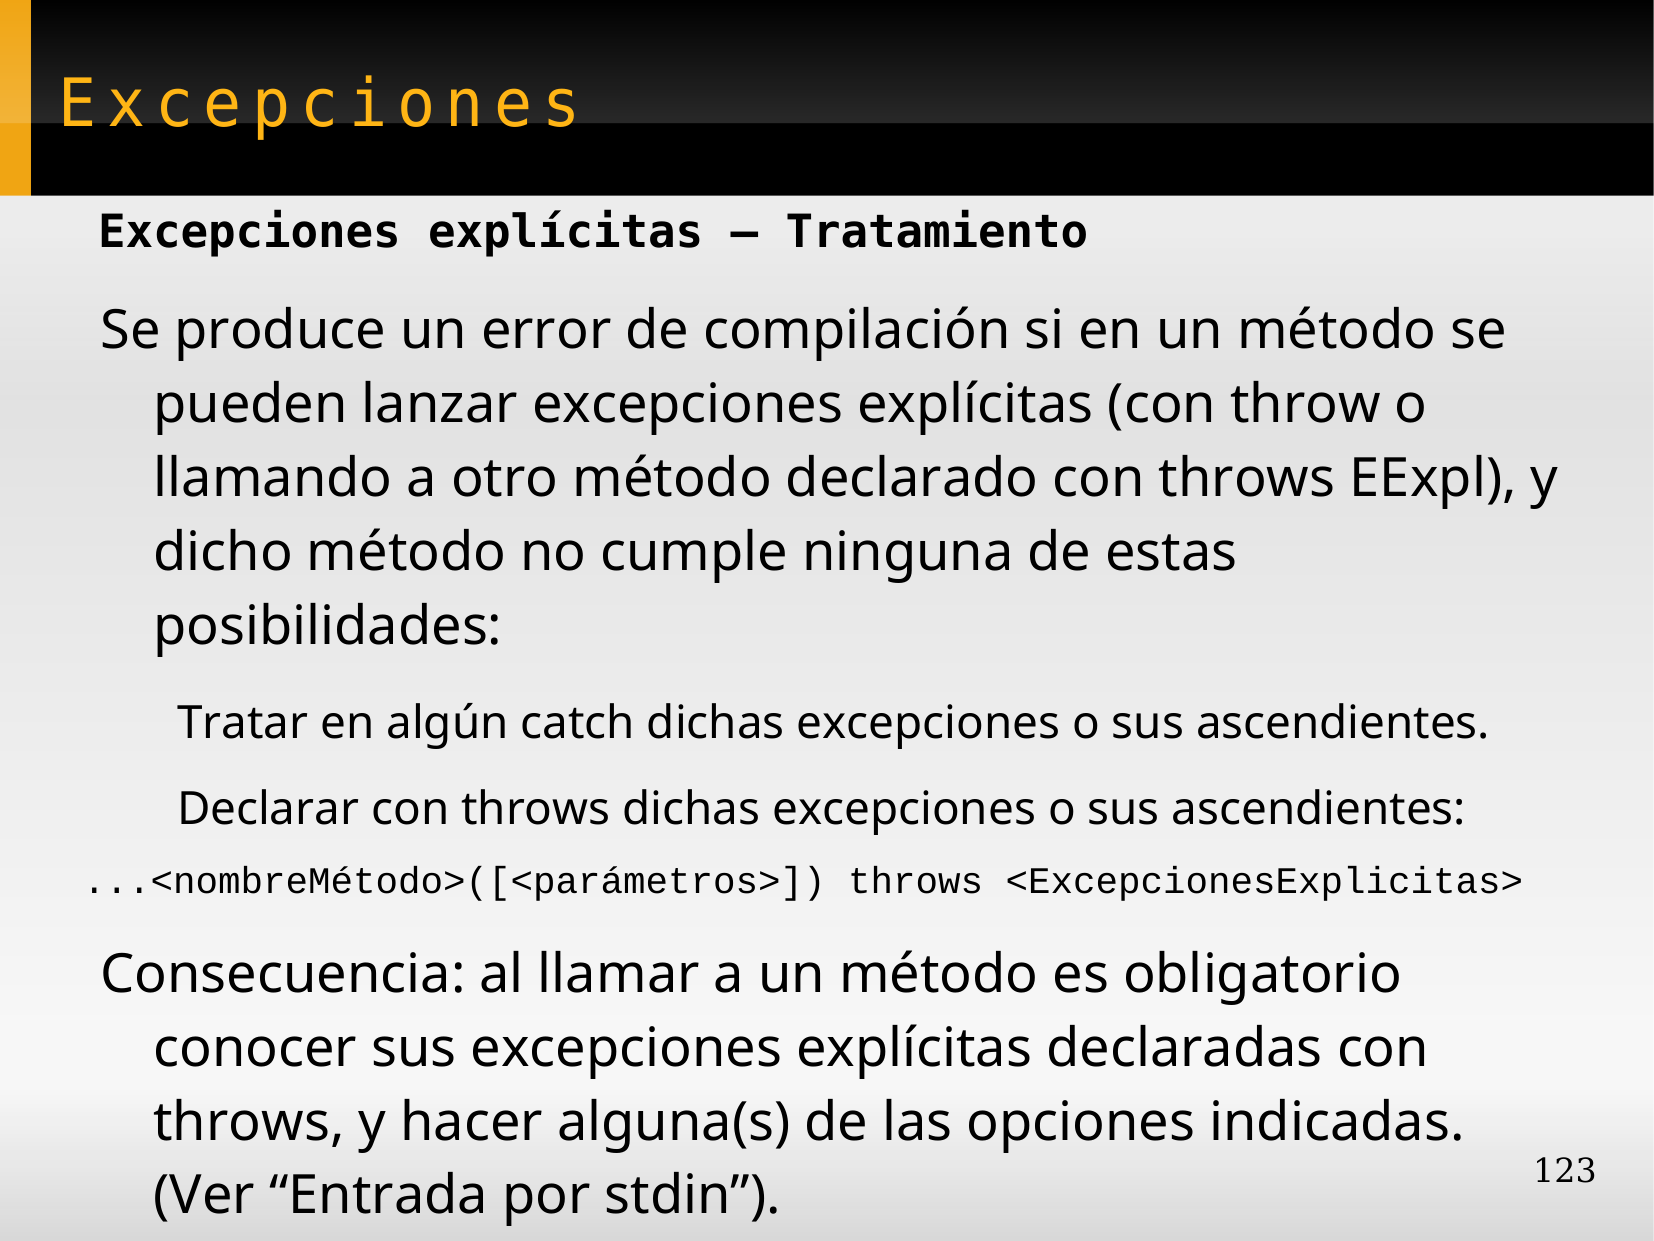

# Excepciones
Excepciones explícitas – Tratamiento
Se produce un error de compilación si en un método se pueden lanzar excepciones explícitas (con throw o llamando a otro método declarado con throws EExpl), y dicho método no cumple ninguna de estas posibilidades:
Tratar en algún catch dichas excepciones o sus ascendientes.
Declarar con throws dichas excepciones o sus ascendientes:
...<nombreMétodo>([<parámetros>]) throws <ExcepcionesExplicitas>
Consecuencia: al llamar a un método es obligatorio conocer sus excepciones explícitas declaradas con throws, y hacer alguna(s) de las opciones indicadas. (Ver “Entrada por stdin”).
123